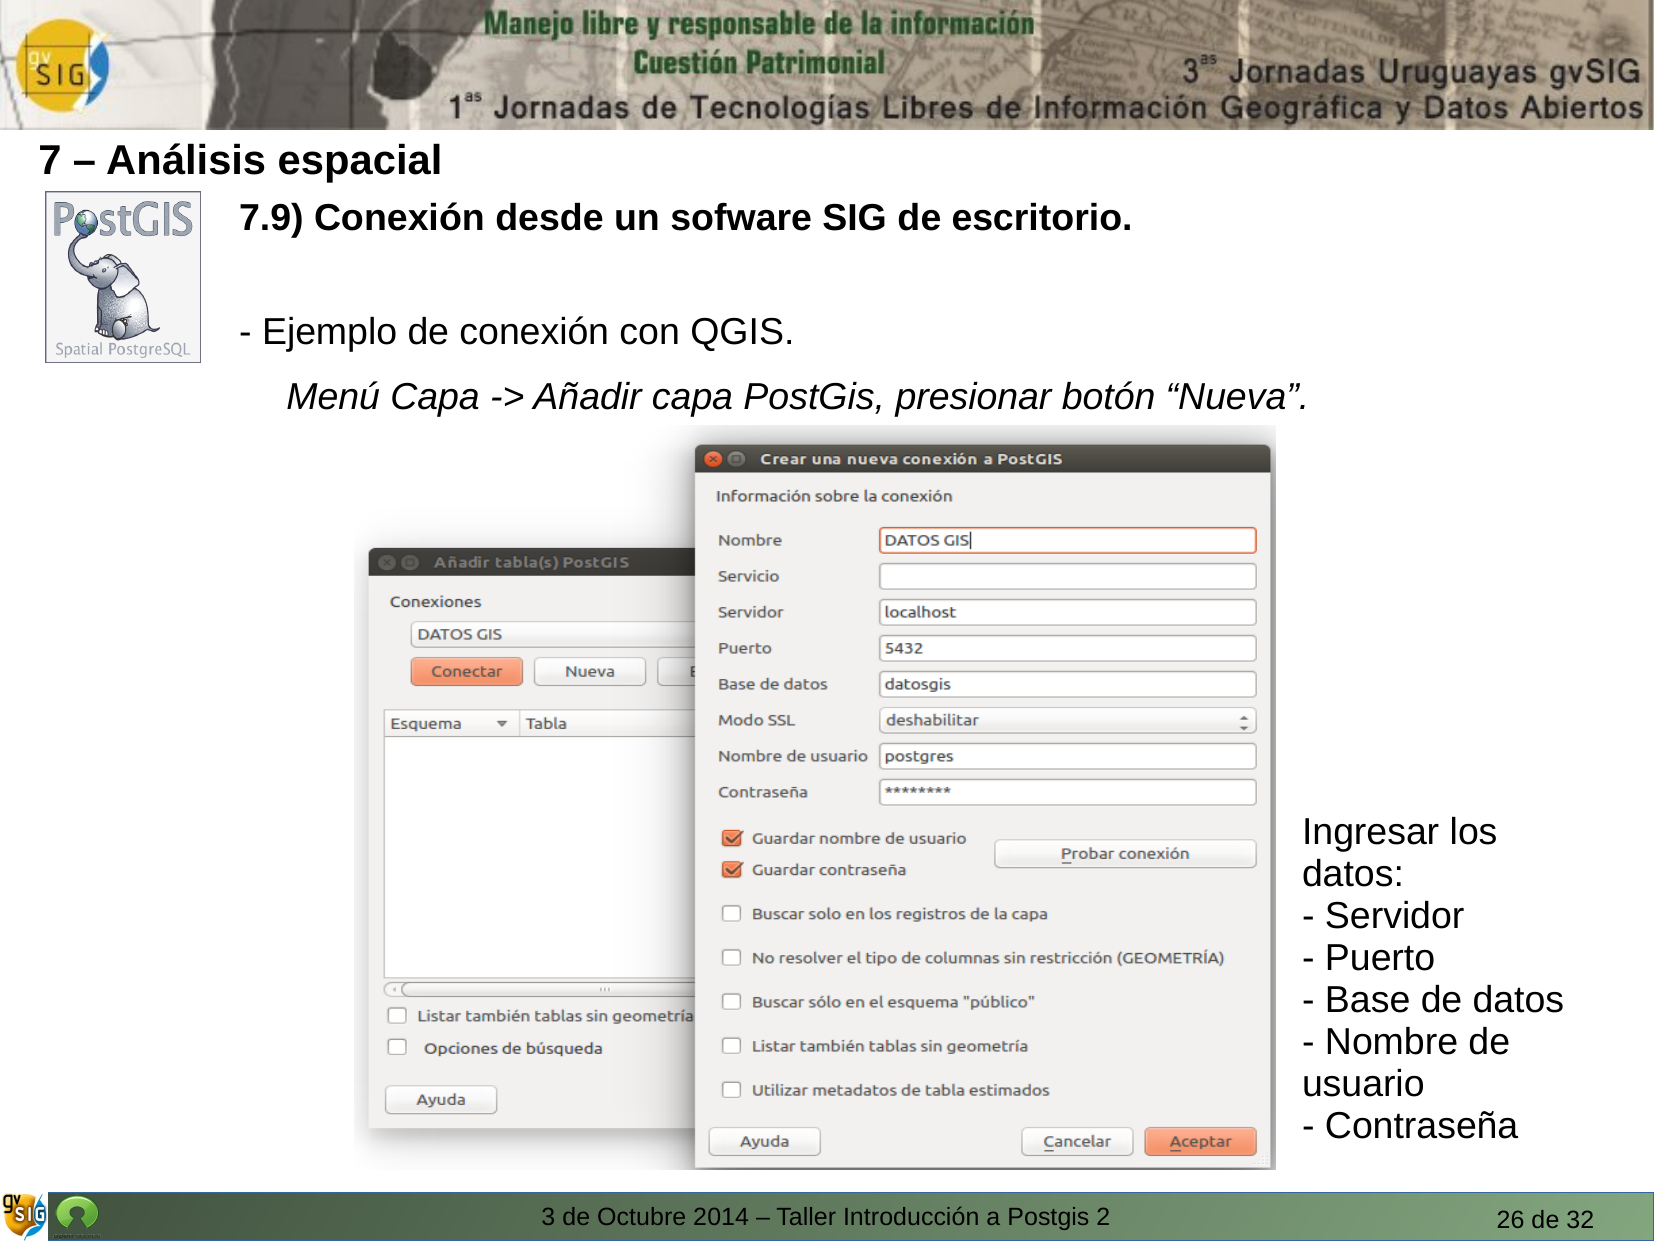

7 – Análisis espacial
7.9) Conexión desde un sofware SIG de escritorio.
- Ejemplo de conexión con QGIS.
Menú Capa -> Añadir capa PostGis, presionar botón “Nueva”.
Ingresar los datos:
- Servidor
- Puerto
- Base de datos
- Nombre de usuario
- Contraseña
3 de Octubre 2014 – Taller Introducción a Postgis 2
 de 32